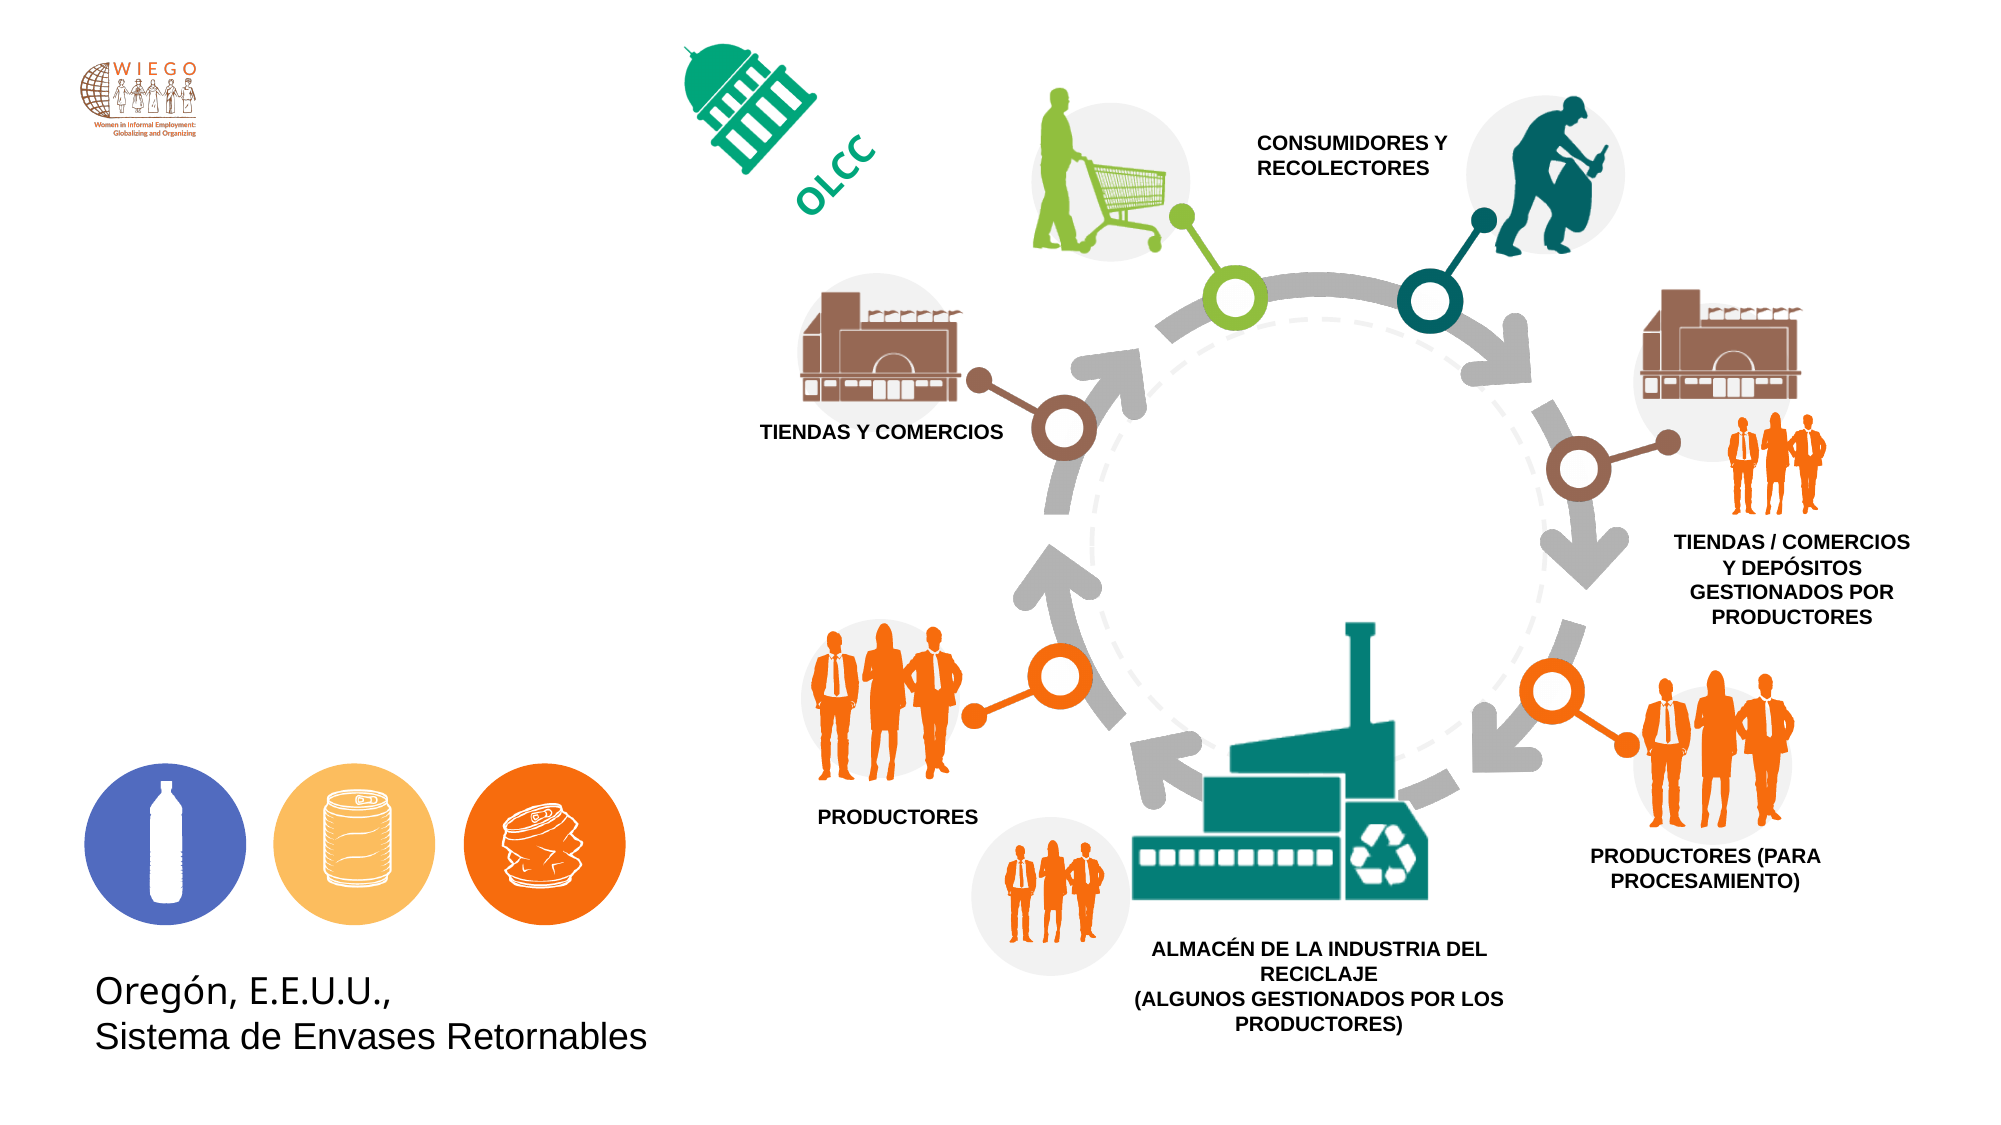

CONSUMIDORES Y RECOLECTORES
OLCC
TIENDAS Y COMERCIOS
TIENDAS / COMERCIOS
Y DEPÓSITOS GESTIONADOS POR PRODUCTORES
PRODUCTORES
PRODUCTORES (PARA PROCESAMIENTO)
ALMACÉN DE LA INDUSTRIA DEL RECICLAJE
(ALGUNOS GESTIONADOS POR LOS PRODUCTORES)
Oregón, E.E.U.U.,
Sistema de Envases Retornables